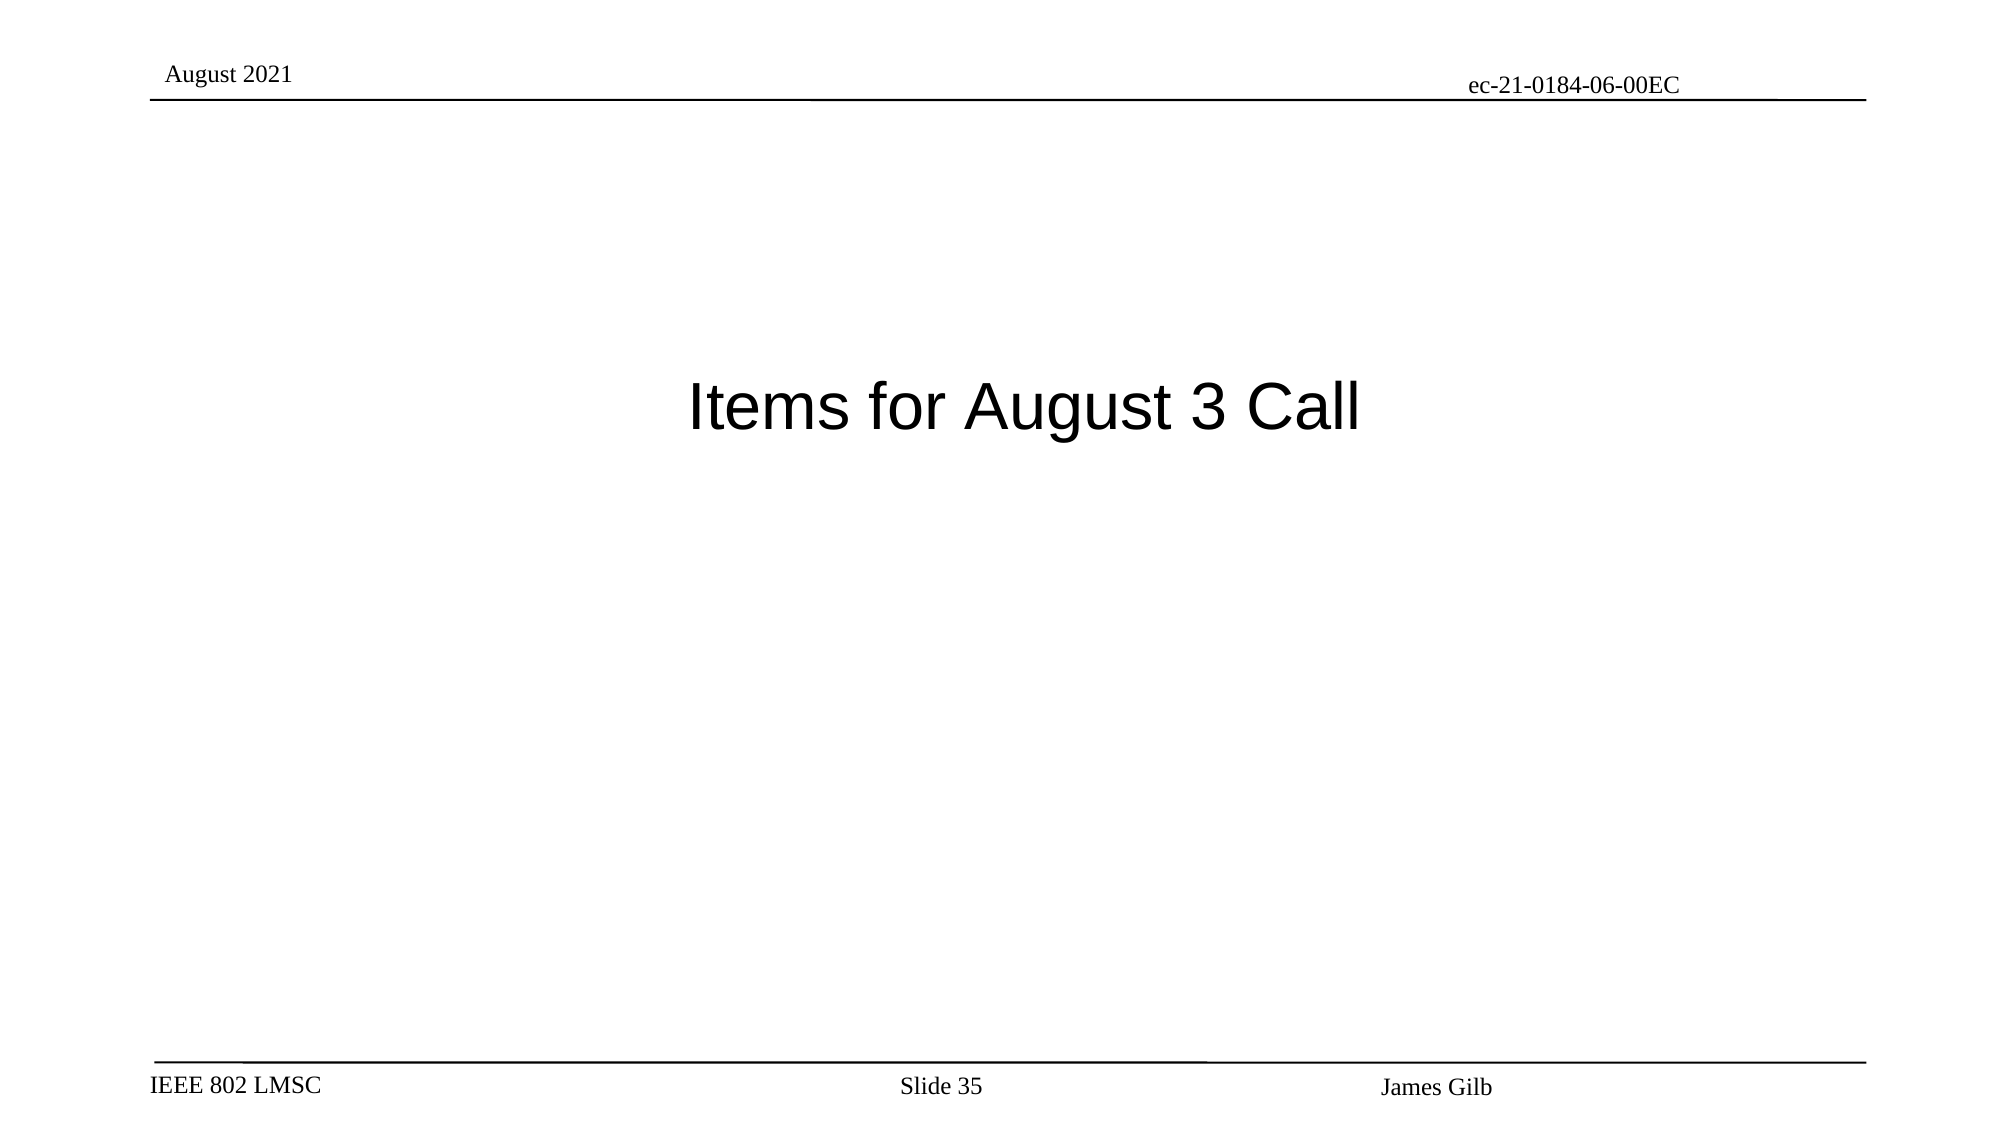

# Items for August 3 Call
Slide 34